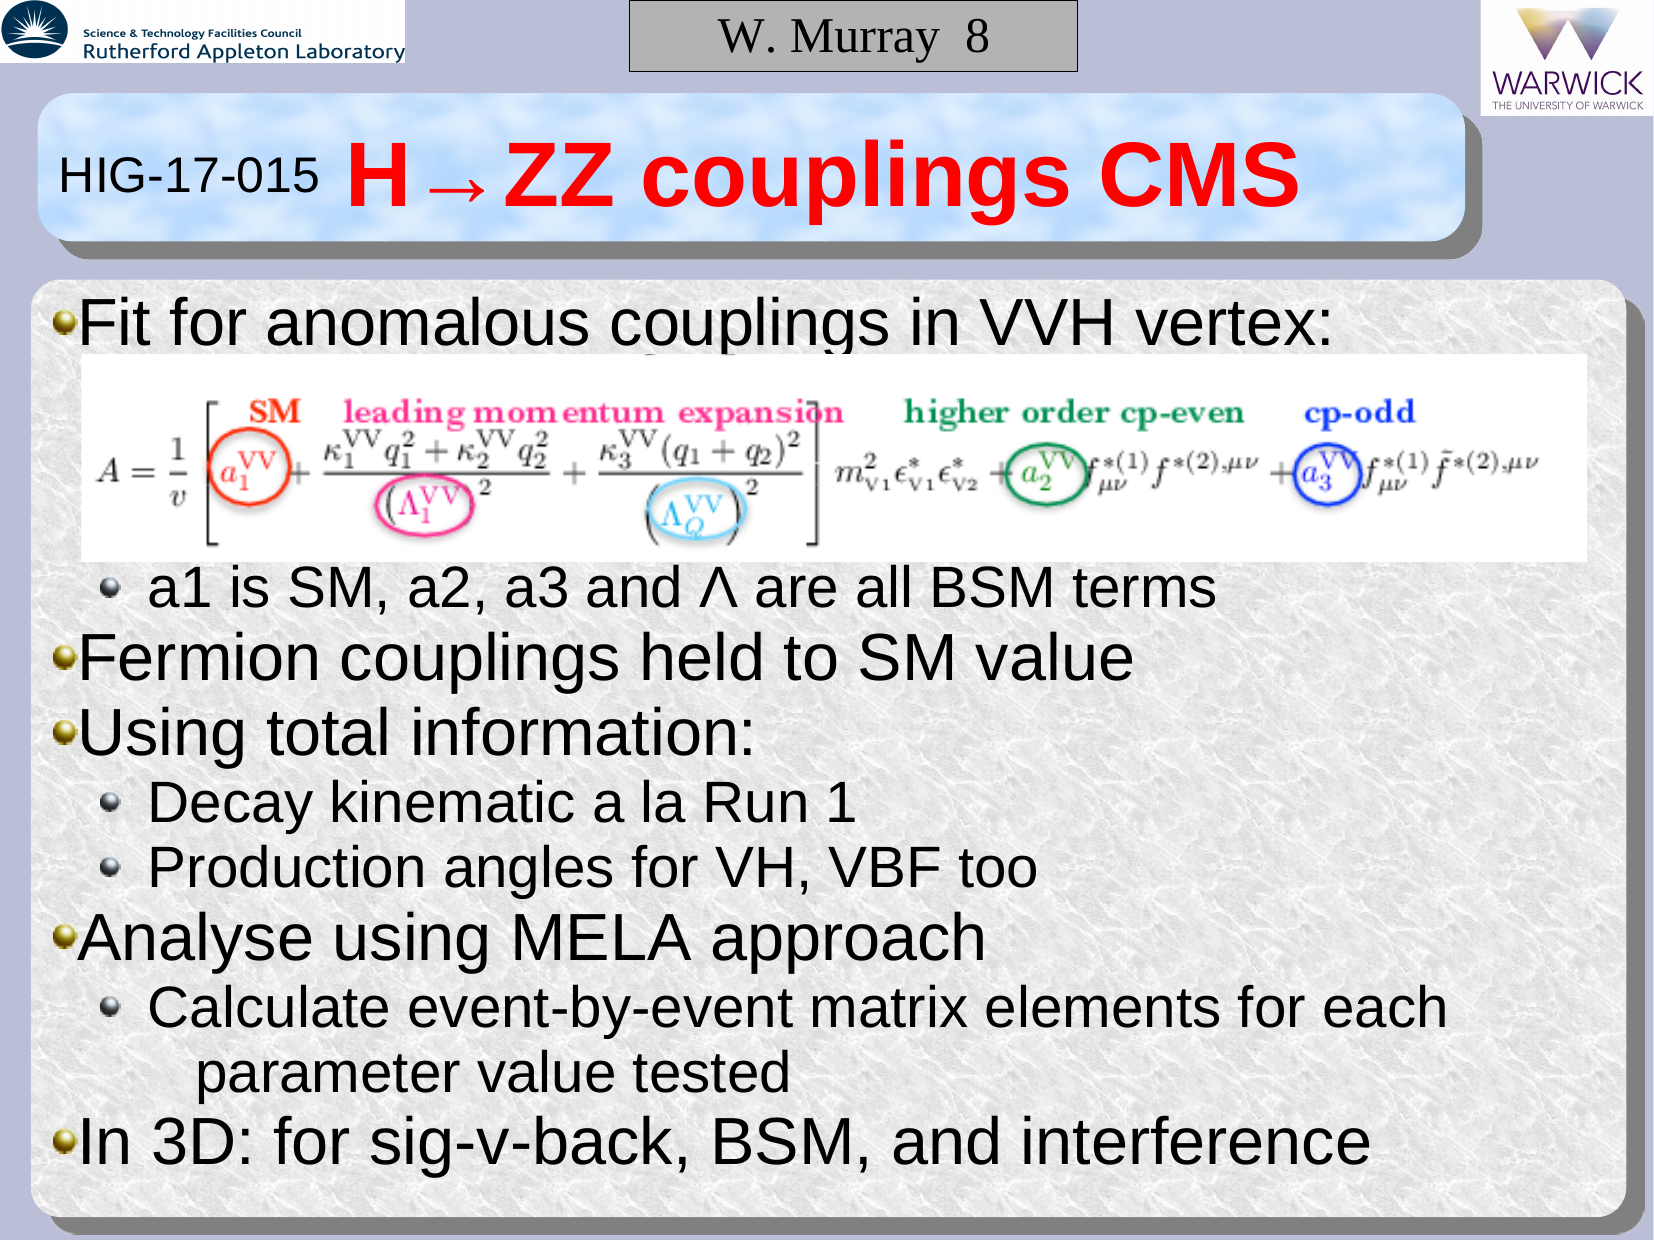

# H→ZZ couplings CMS
HIG-17-015
Fit for anomalous couplings in VVH vertex:
a1 is SM, a2, a3 and Λ are all BSM terms
Fermion couplings held to SM value
Using total information:
Decay kinematic a la Run 1
Production angles for VH, VBF too
Analyse using MELA approach
Calculate event-by-event matrix elements for each parameter value tested
In 3D: for sig-v-back, BSM, and interference